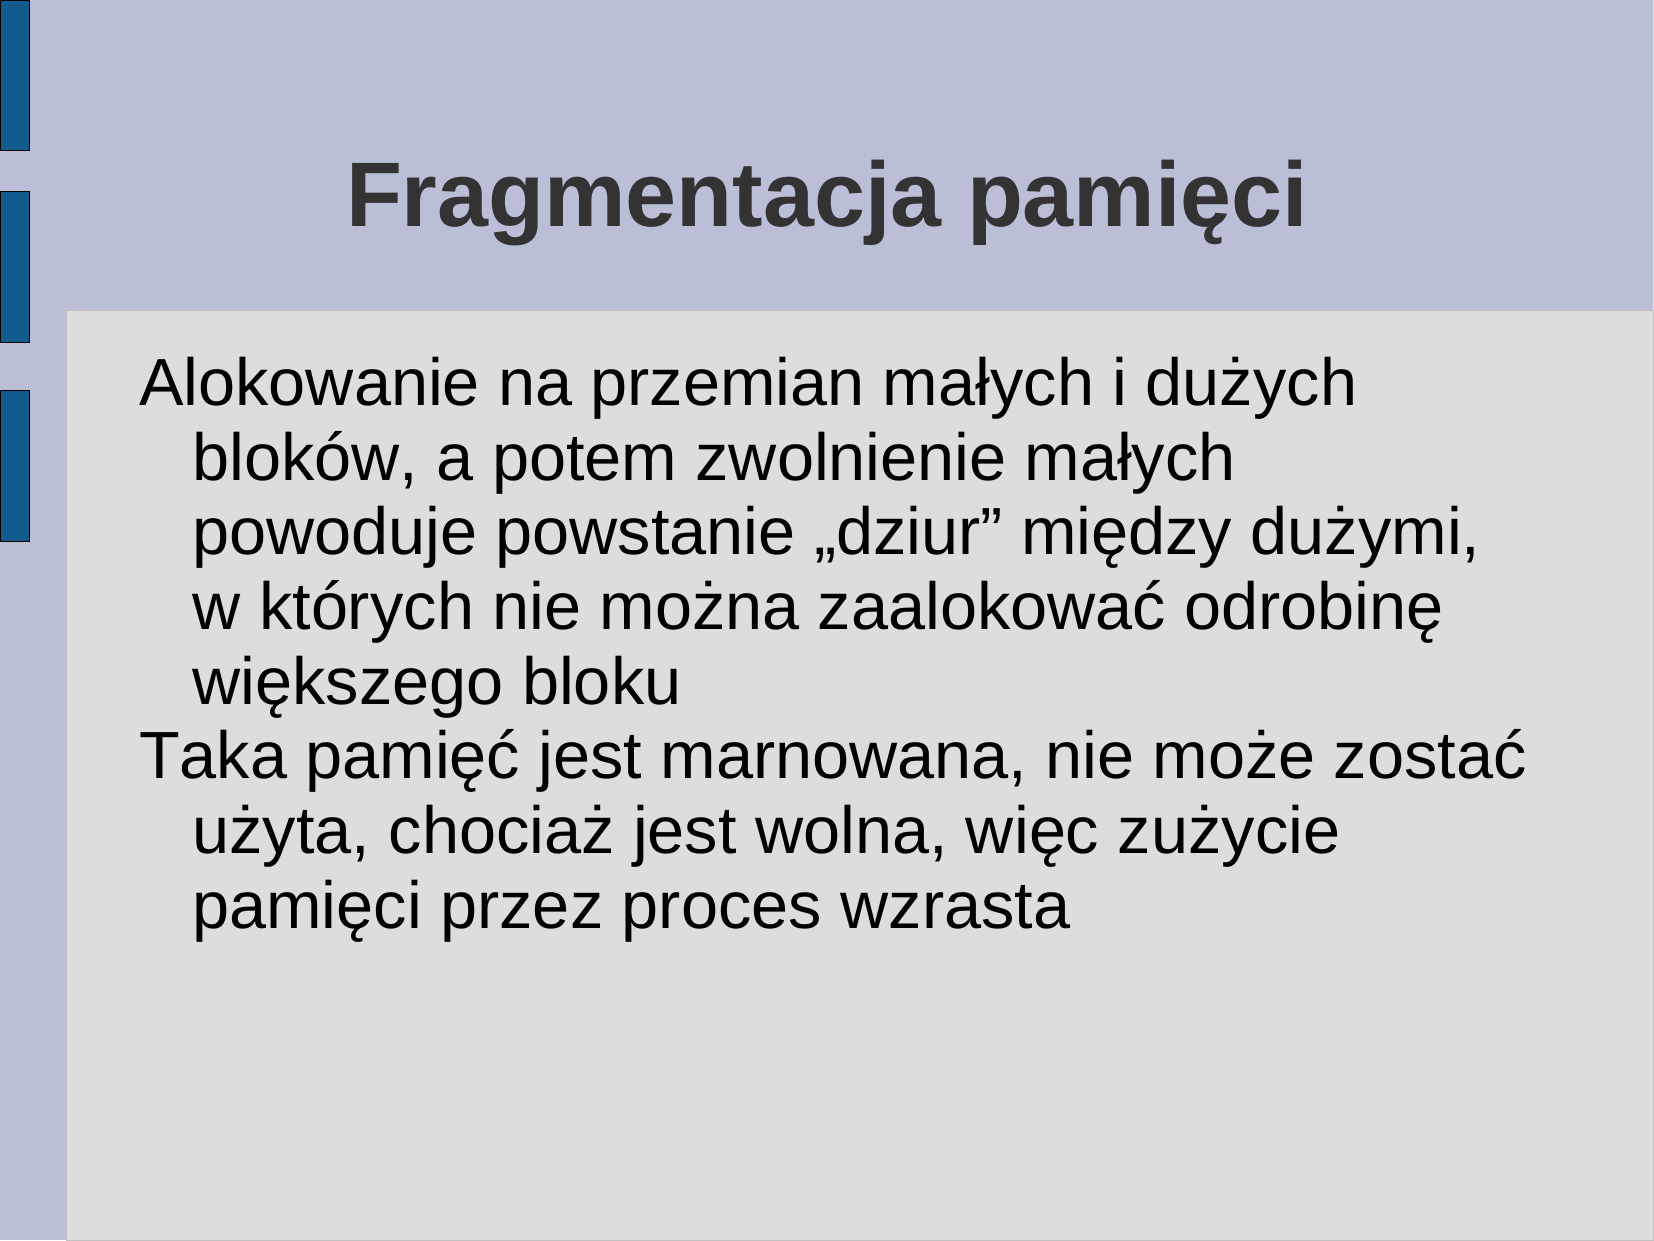

# Fragmentacja pamięci
Alokowanie na przemian małych i dużych bloków, a potem zwolnienie małych powoduje powstanie „dziur” między dużymi, w których nie można zaalokować odrobinę większego bloku
Taka pamięć jest marnowana, nie może zostać użyta, chociaż jest wolna, więc zużycie pamięci przez proces wzrasta